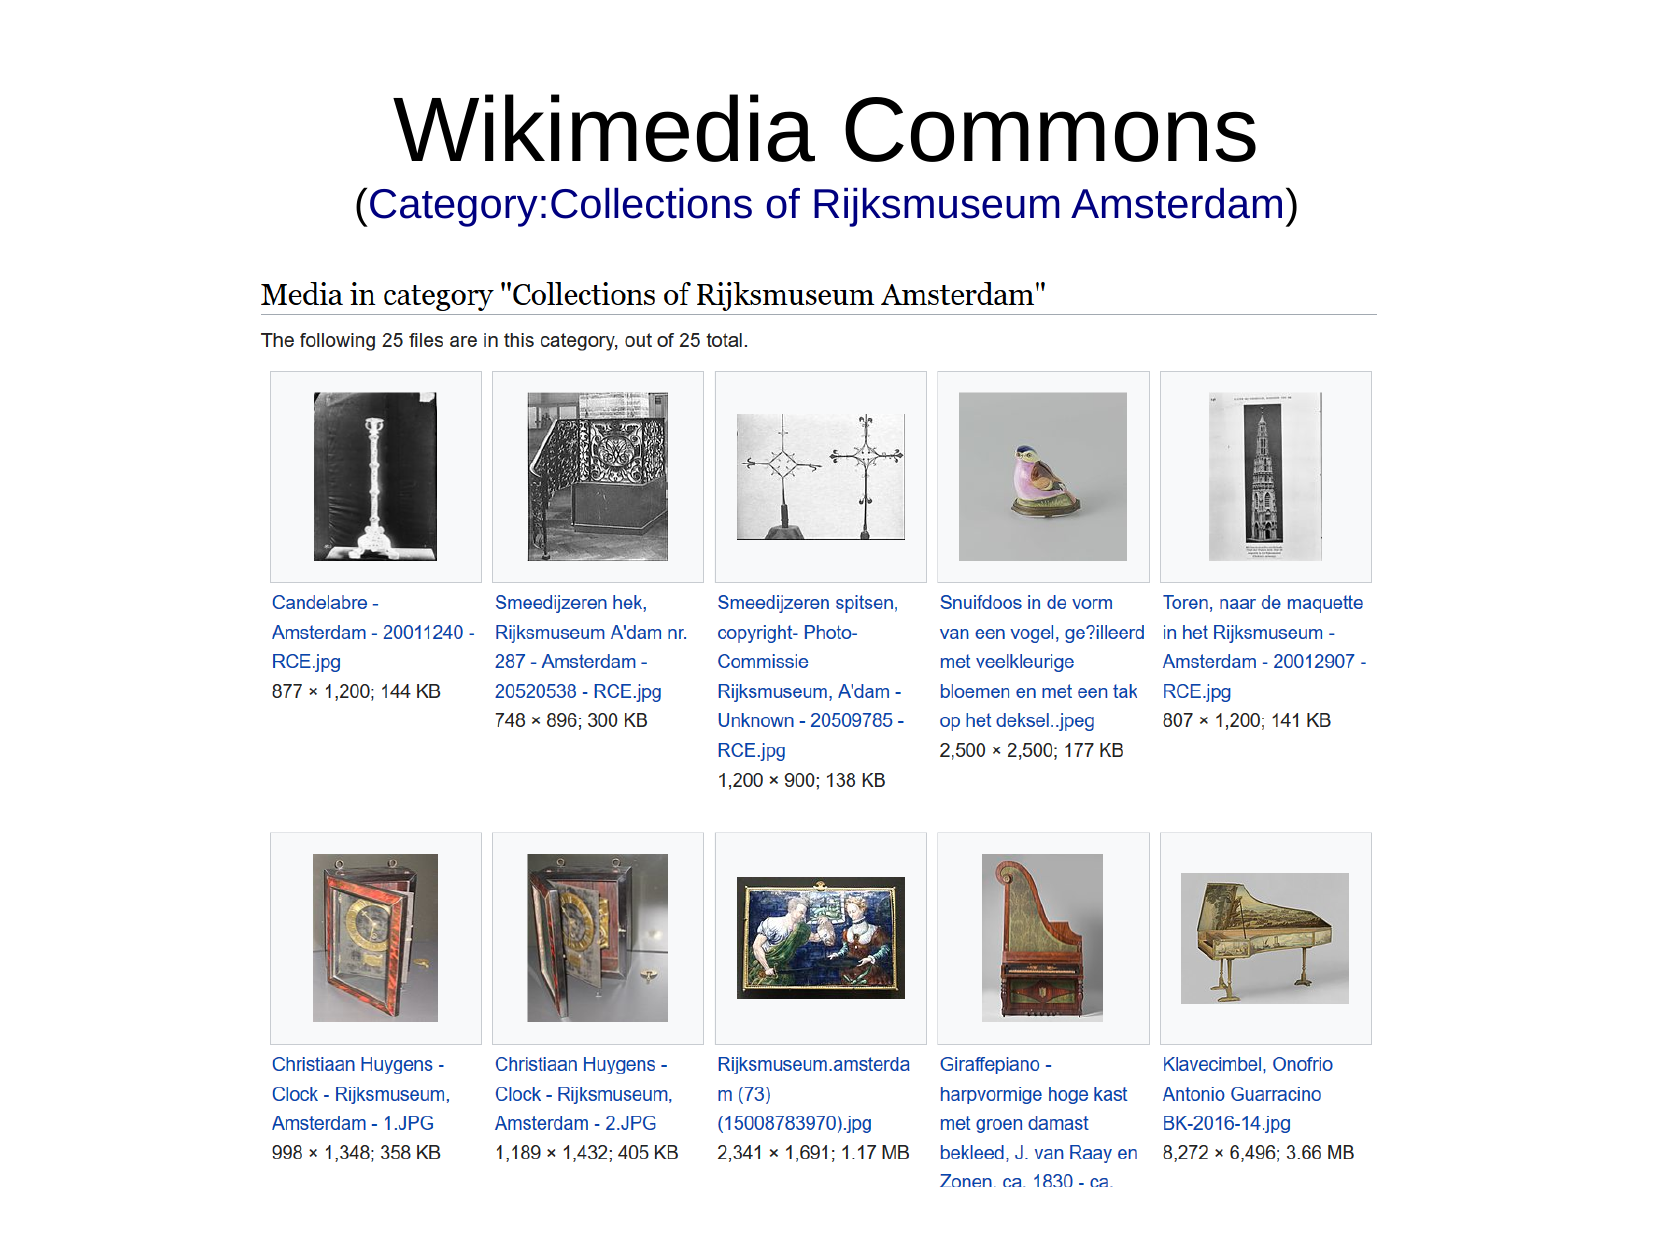

# Wikimedia Commons (Category:Collections of Rijksmuseum Amsterdam)